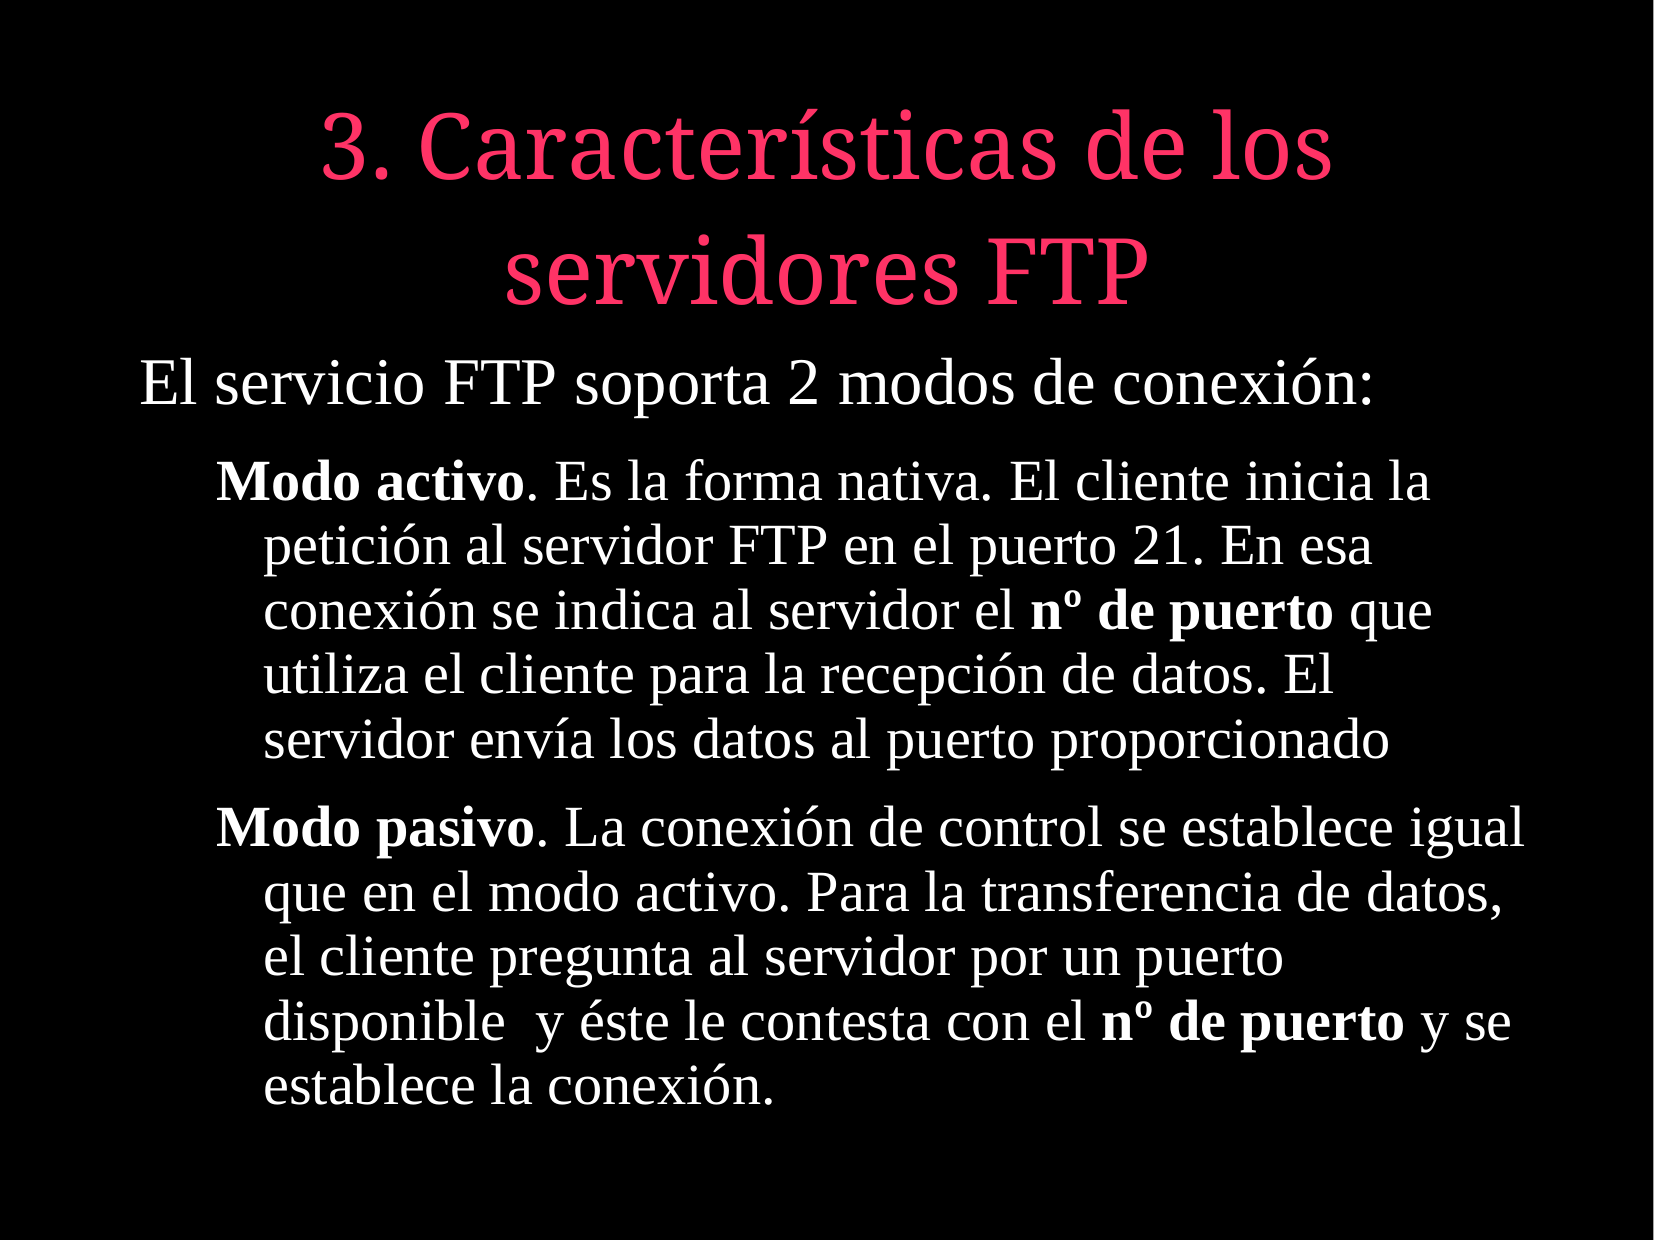

# 3. Características de los servidores FTP
El servicio FTP soporta 2 modos de conexión:
Modo activo. Es la forma nativa. El cliente inicia la petición al servidor FTP en el puerto 21. En esa conexión se indica al servidor el nº de puerto que utiliza el cliente para la recepción de datos. El servidor envía los datos al puerto proporcionado
Modo pasivo. La conexión de control se establece igual que en el modo activo. Para la transferencia de datos, el cliente pregunta al servidor por un puerto disponible y éste le contesta con el nº de puerto y se establece la conexión.